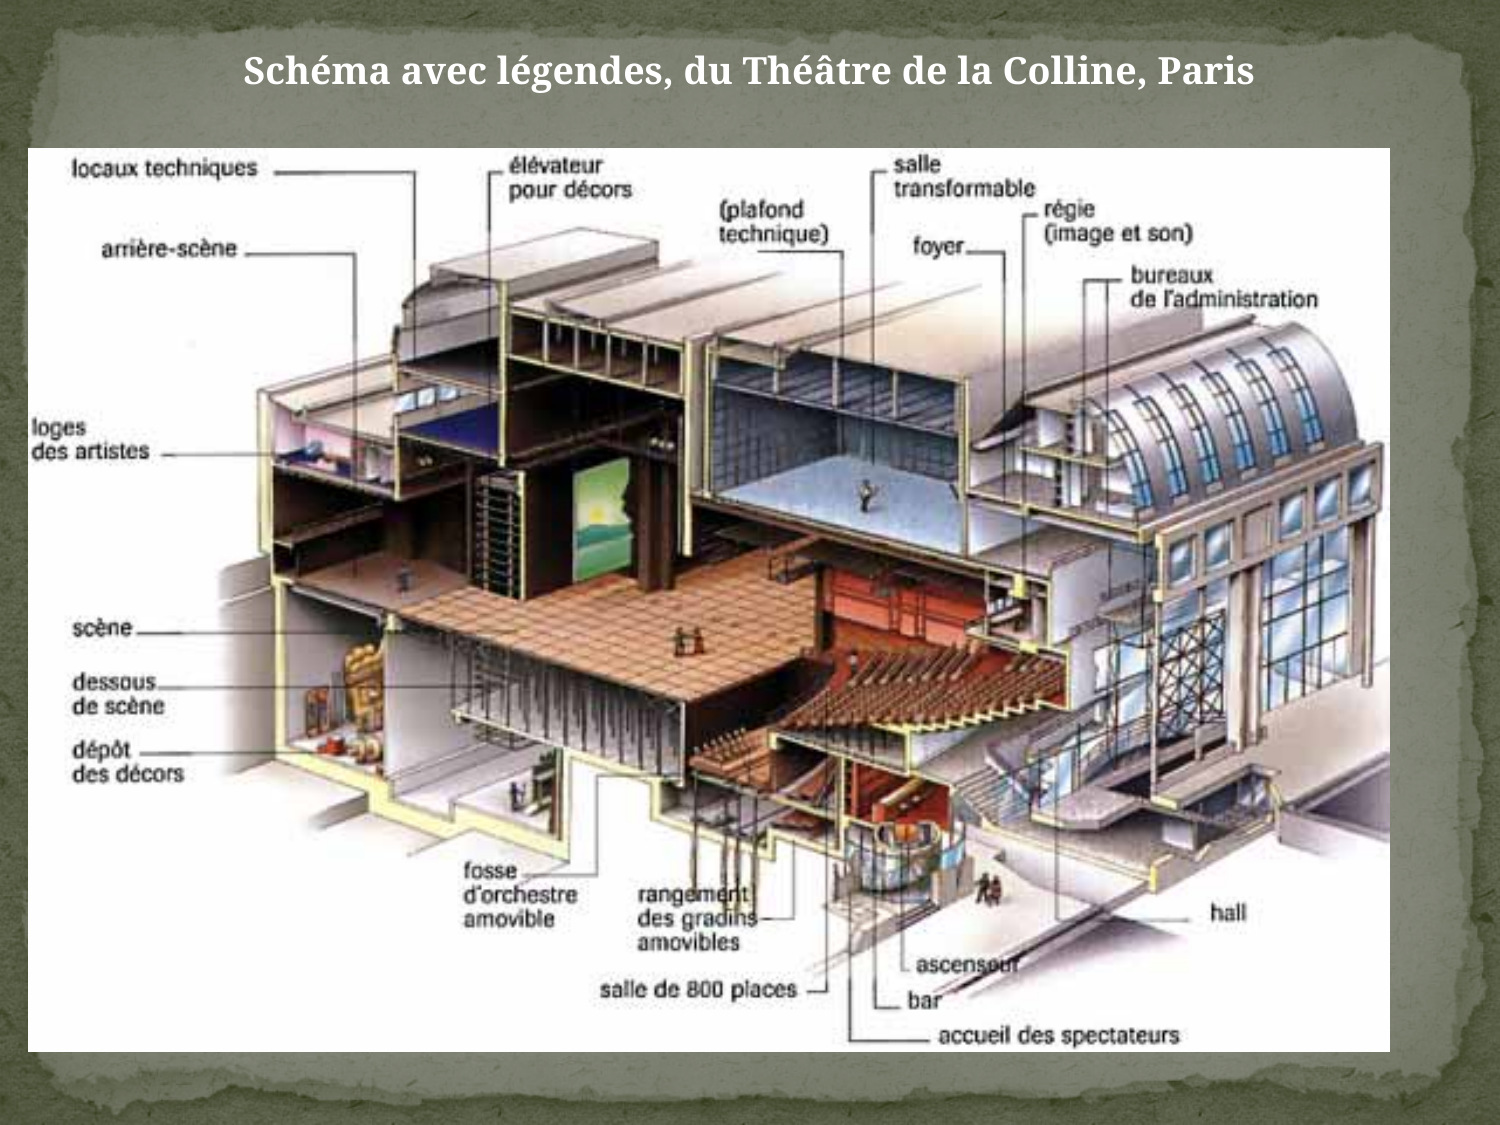

Schéma avec légendes, du Théâtre de la Colline, Paris